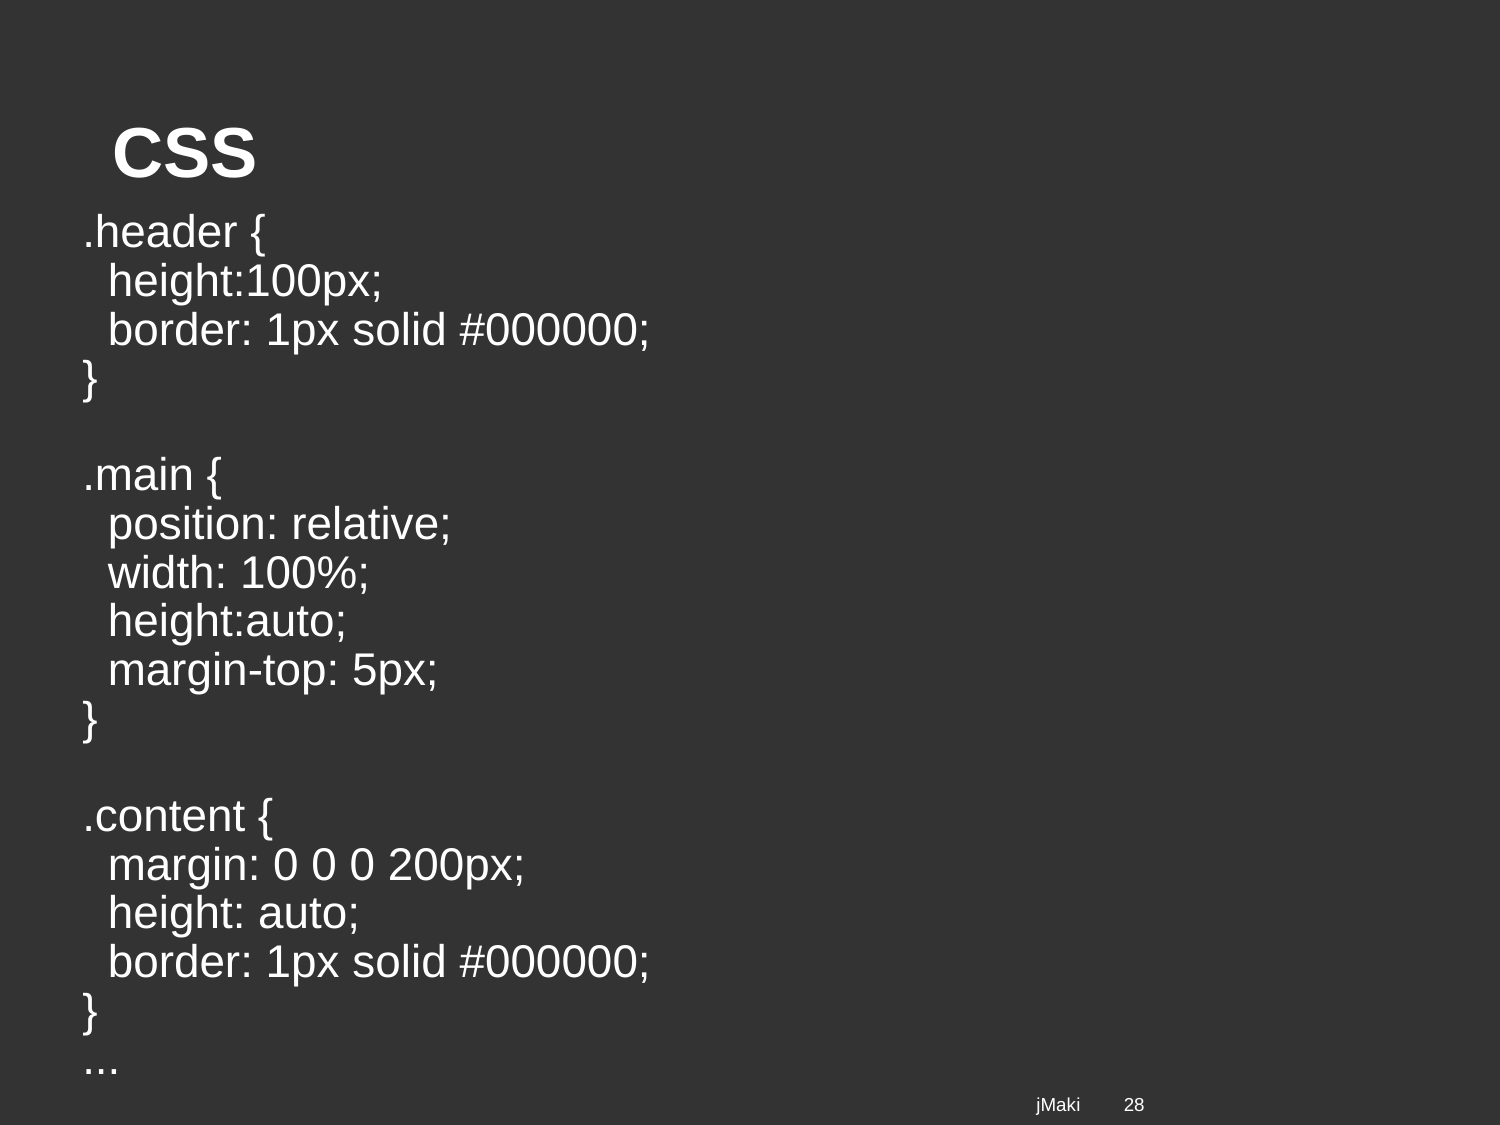

# CSS
.header {
 height:100px;
 border: 1px solid #000000;
}
.main {
 position: relative;
 width: 100%;
 height:auto;
 margin-top: 5px;
}
.content {
 margin: 0 0 0 200px;
 height: auto;
 border: 1px solid #000000;
}
...